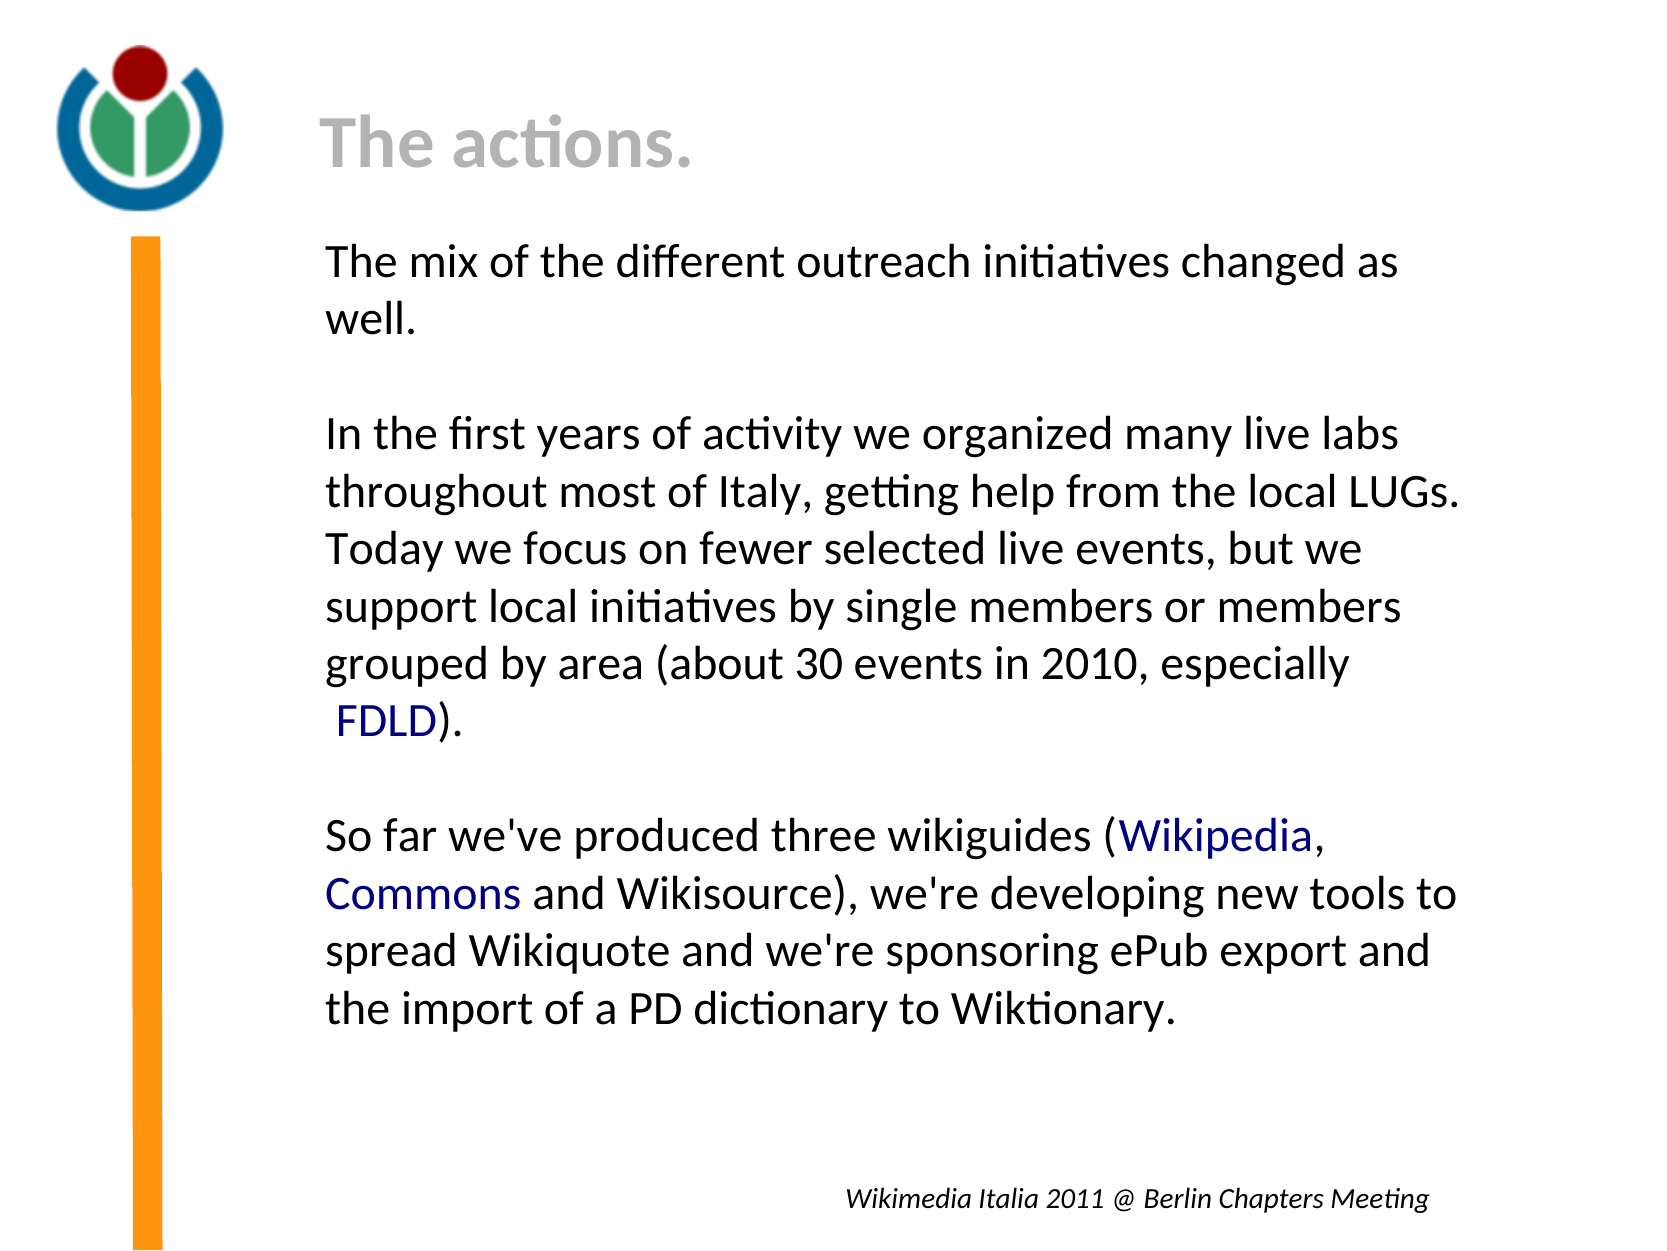

The actions.
The mix of the different outreach initiatives changed as well.
In the first years of activity we organized many live labs throughout most of Italy, getting help from the local LUGs.
Today we focus on fewer selected live events, but we support local initiatives by single members or members grouped by area (about 30 events in 2010, especially FDLD).
So far we've produced three wikiguides (Wikipedia, Commons and Wikisource), we're developing new tools to spread Wikiquote and we're sponsoring ePub export and the import of a PD dictionary to Wiktionary.
Wikimedia Italia 2011 @ Berlin Chapters Meeting